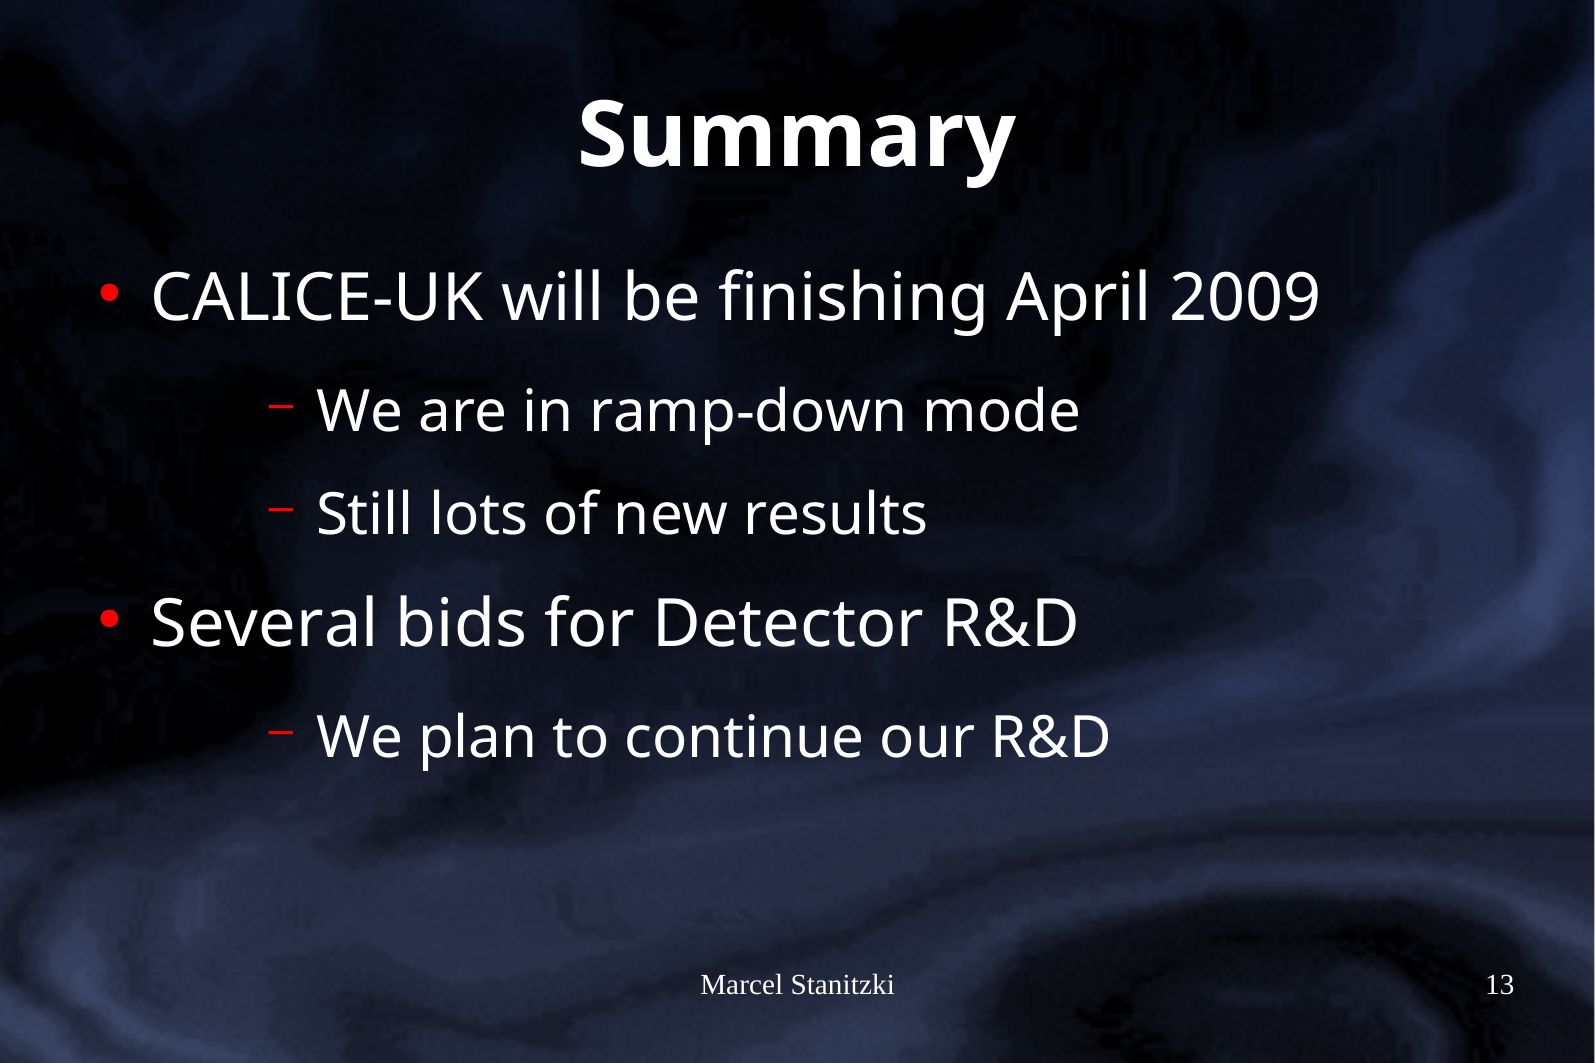

# Summary
CALICE-UK will be finishing April 2009
We are in ramp-down mode
Still lots of new results
Several bids for Detector R&D
We plan to continue our R&D
Marcel Stanitzki
13